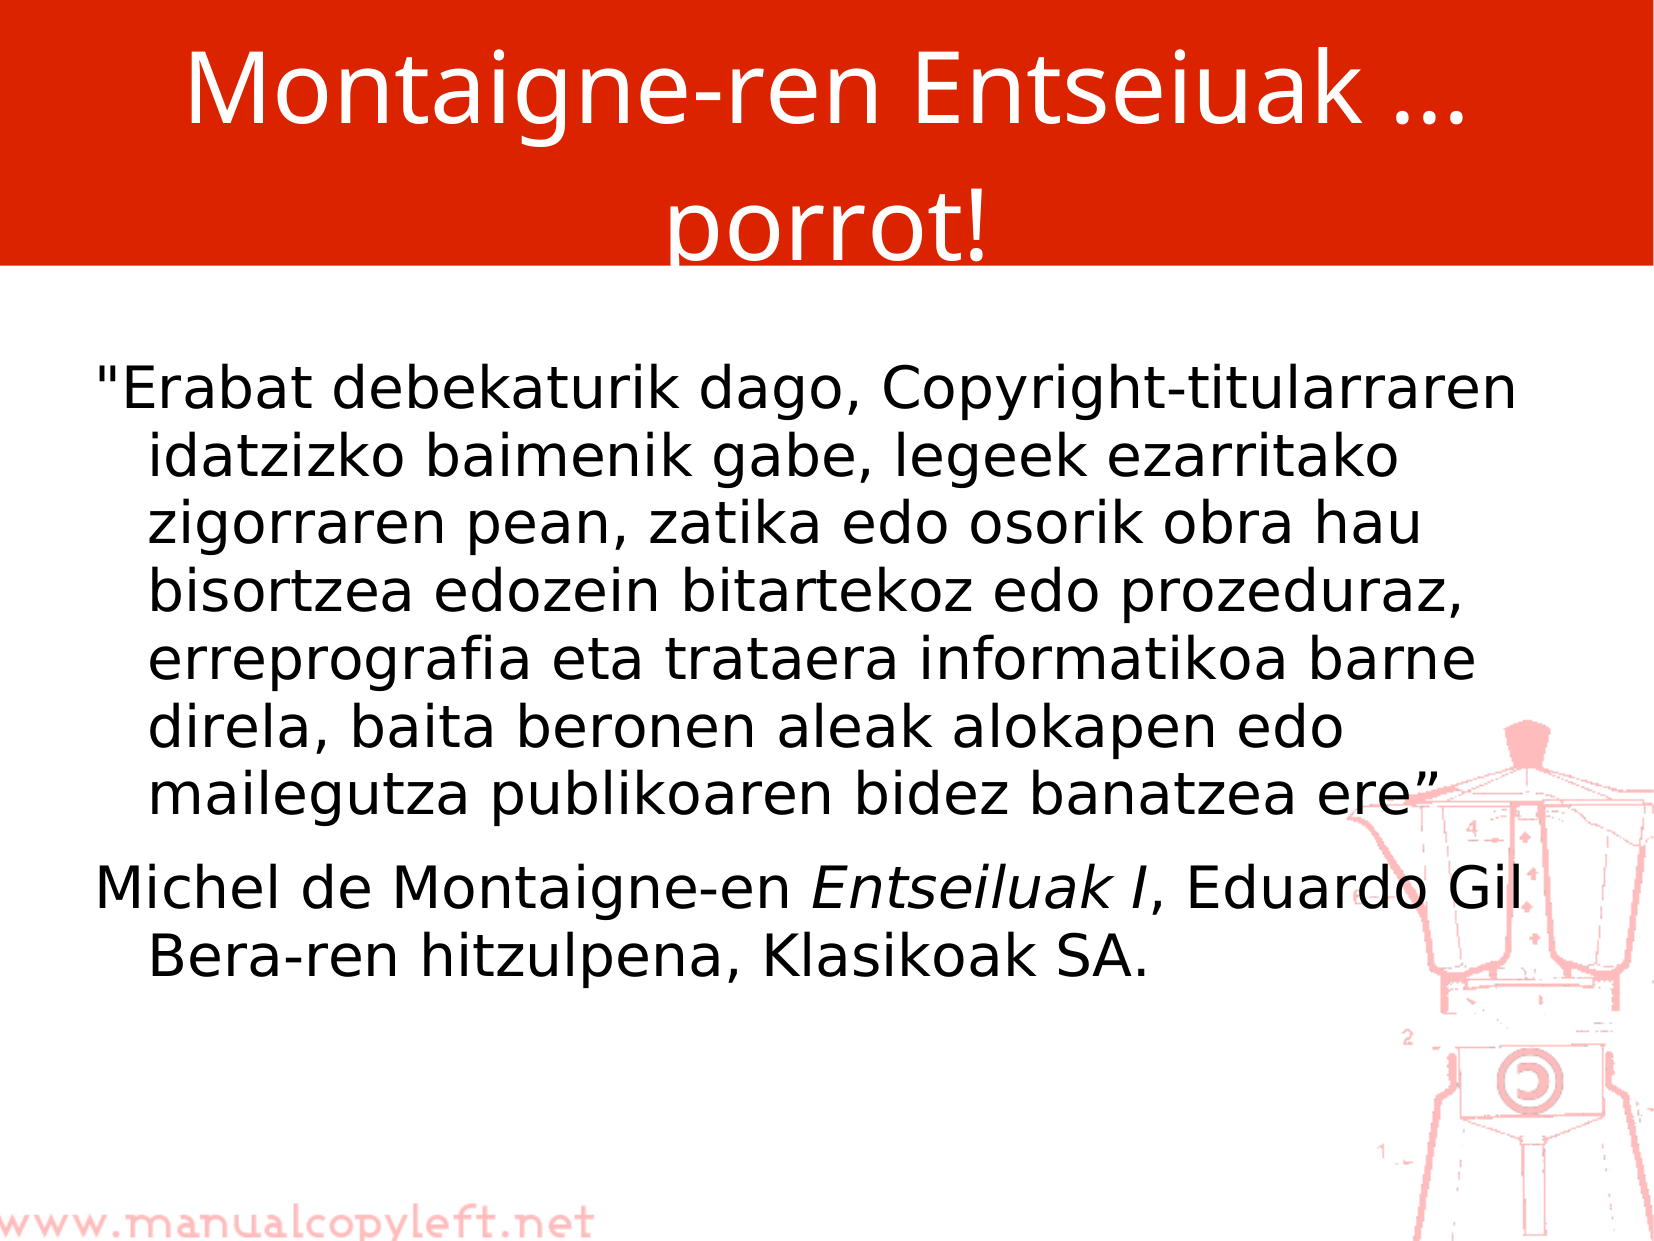

# Montaigne-ren Entseiuak ... porrot!
"Erabat debekaturik dago, Copyright-titularraren idatzizko baimenik gabe, legeek ezarritako zigorraren pean, zatika edo osorik obra hau bisortzea edozein bitartekoz edo prozeduraz, erreprografia eta trataera informatikoa barne direla, baita beronen aleak alokapen edo mailegutza publikoaren bidez banatzea ere”
Michel de Montaigne-en Entseiluak I, Eduardo Gil Bera-ren hitzulpena, Klasikoak SA.